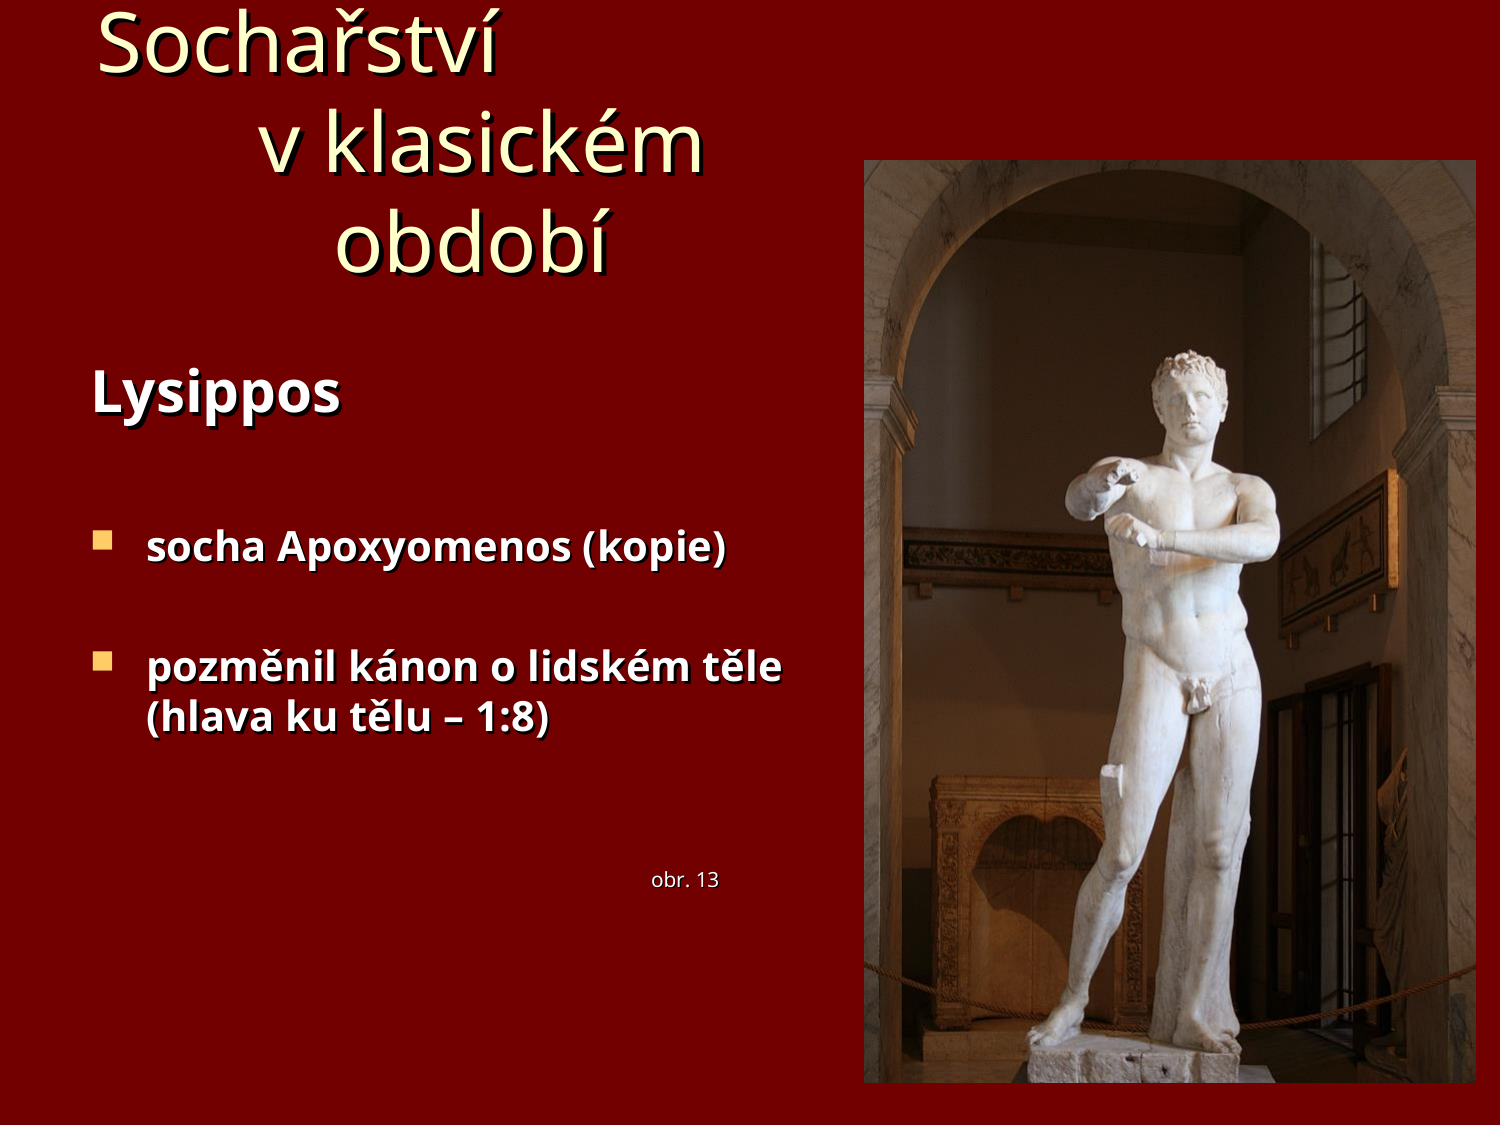

# Sochařství v klasickém období
Lysippos
socha Apoxyomenos (kopie)
pozměnil kánon o lidském těle (hlava ku tělu – 1:8)
 obr. 13